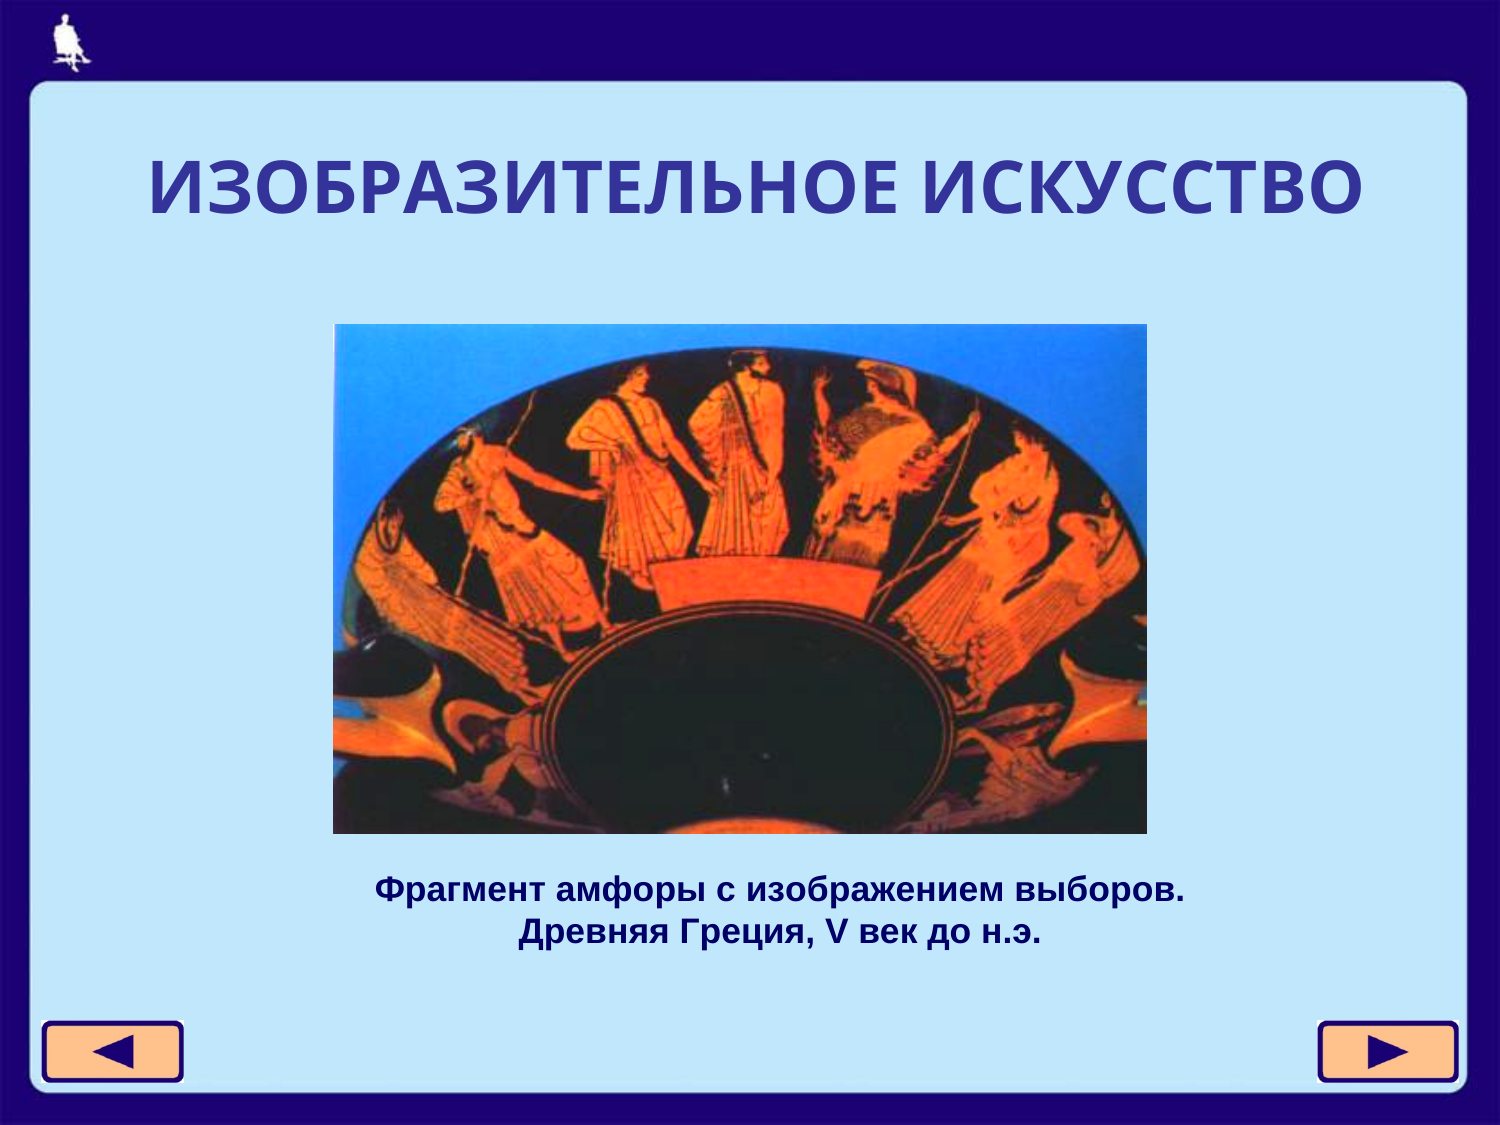

# ИЗОБРАЗИТЕЛЬНОЕ ИСКУССТВО
Фрагмент амфоры с изображением выборов.
Древняя Греция, V век до н.э.